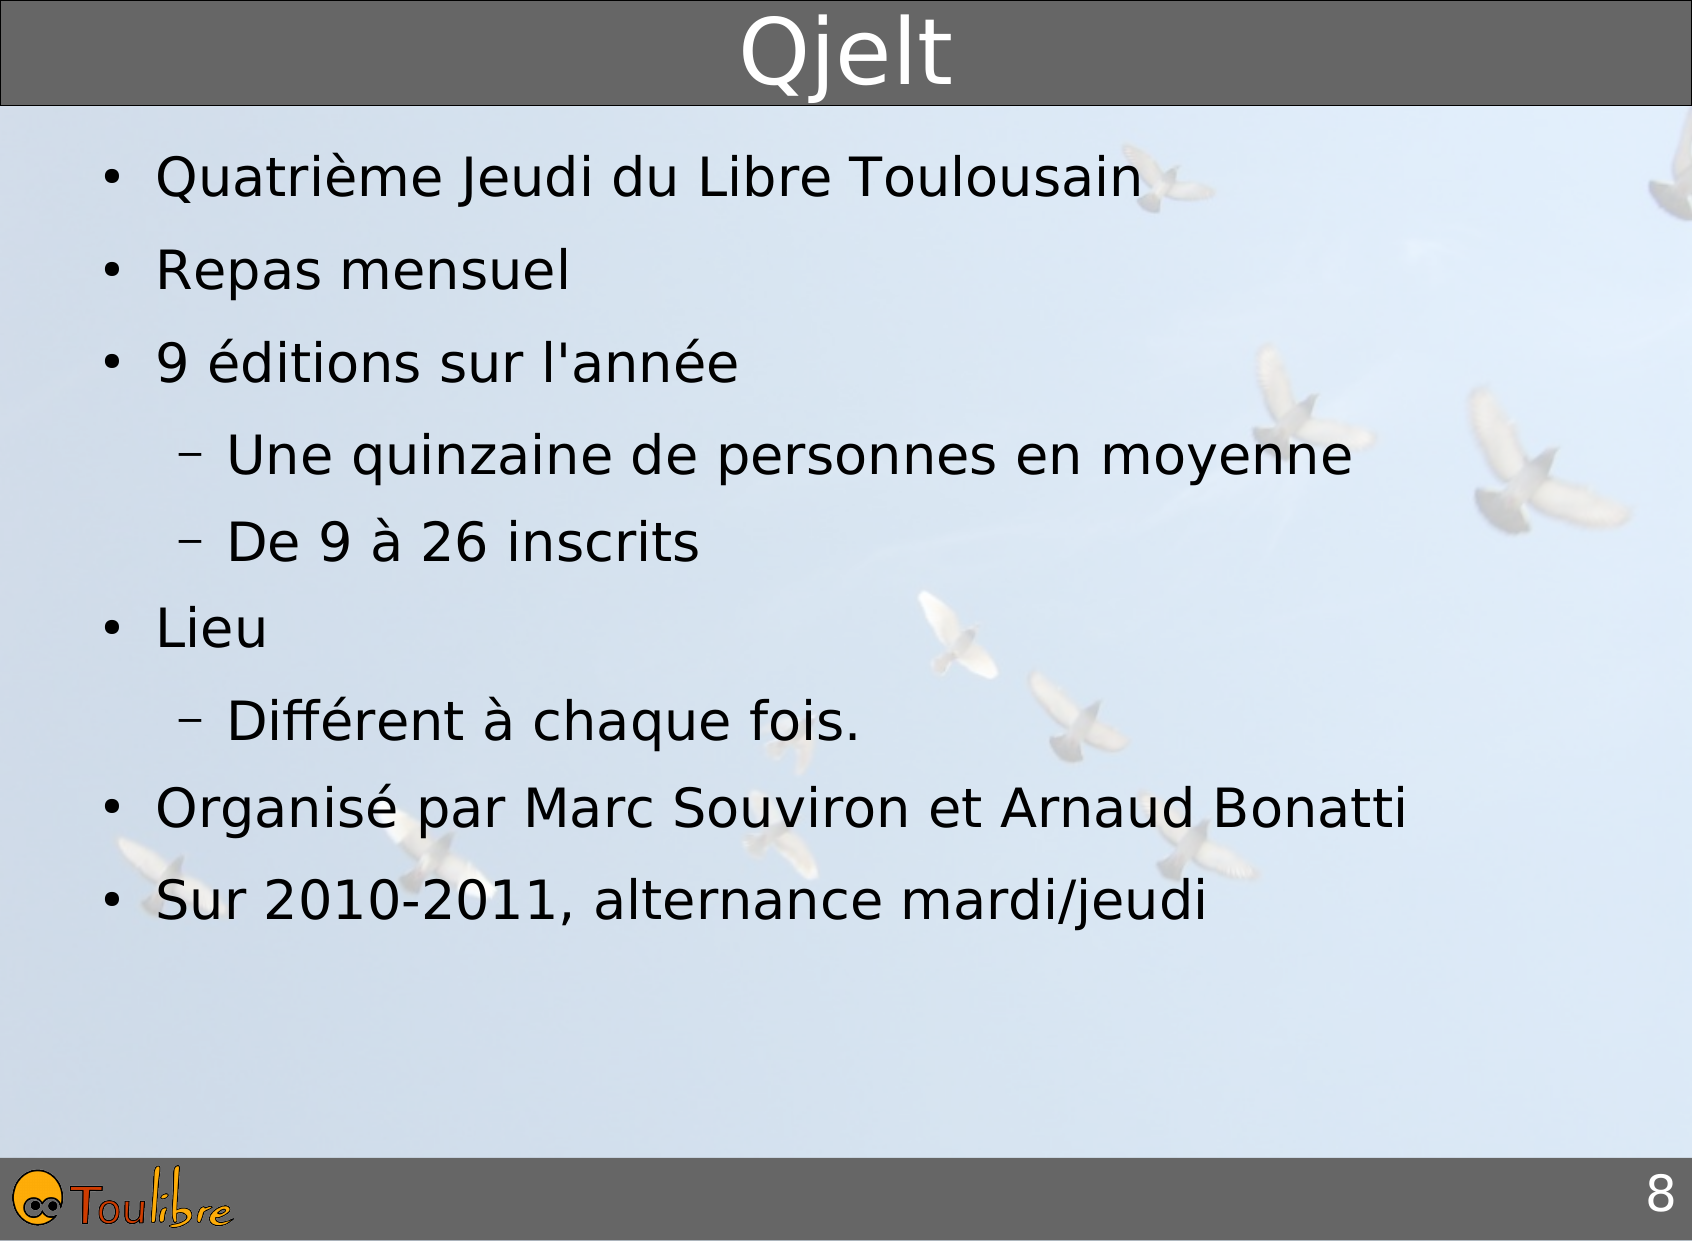

# Qjelt
Quatrième Jeudi du Libre Toulousain
Repas mensuel
9 éditions sur l'année
Une quinzaine de personnes en moyenne
De 9 à 26 inscrits
Lieu
Différent à chaque fois.
Organisé par Marc Souviron et Arnaud Bonatti
Sur 2010-2011, alternance mardi/jeudi